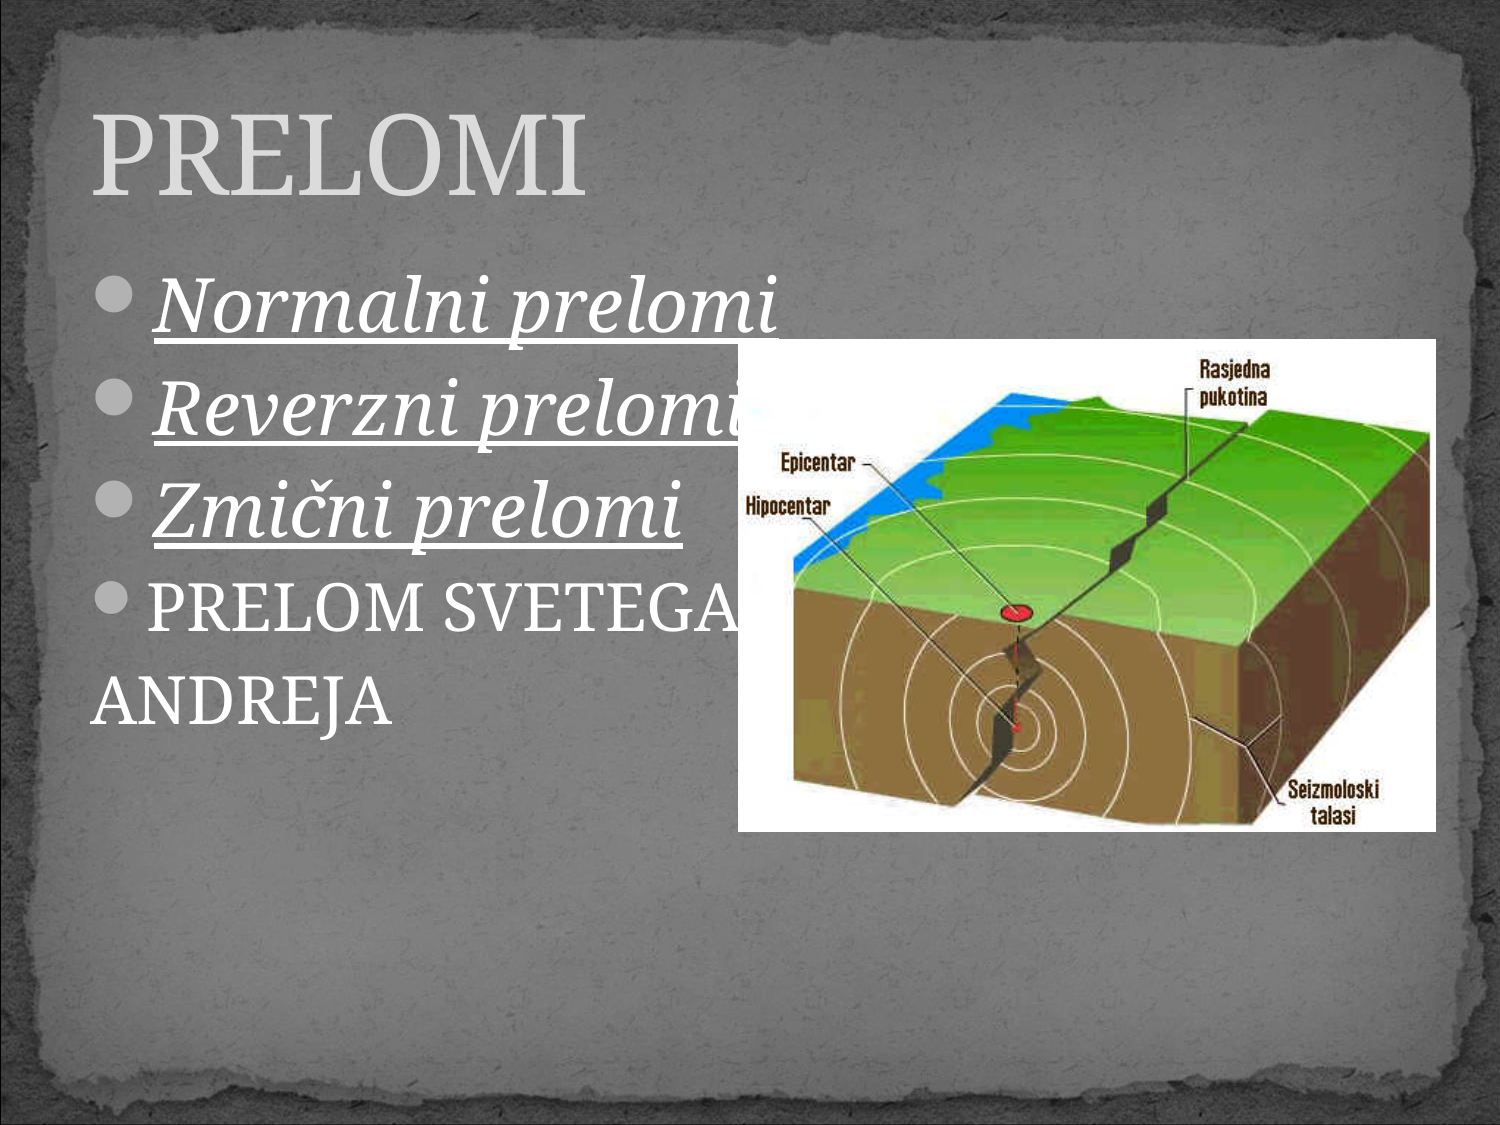

PRELOMI
# Normalni prelomi
Reverzni prelomi
Zmični prelomi
PRELOM SVETEGA
ANDREJA